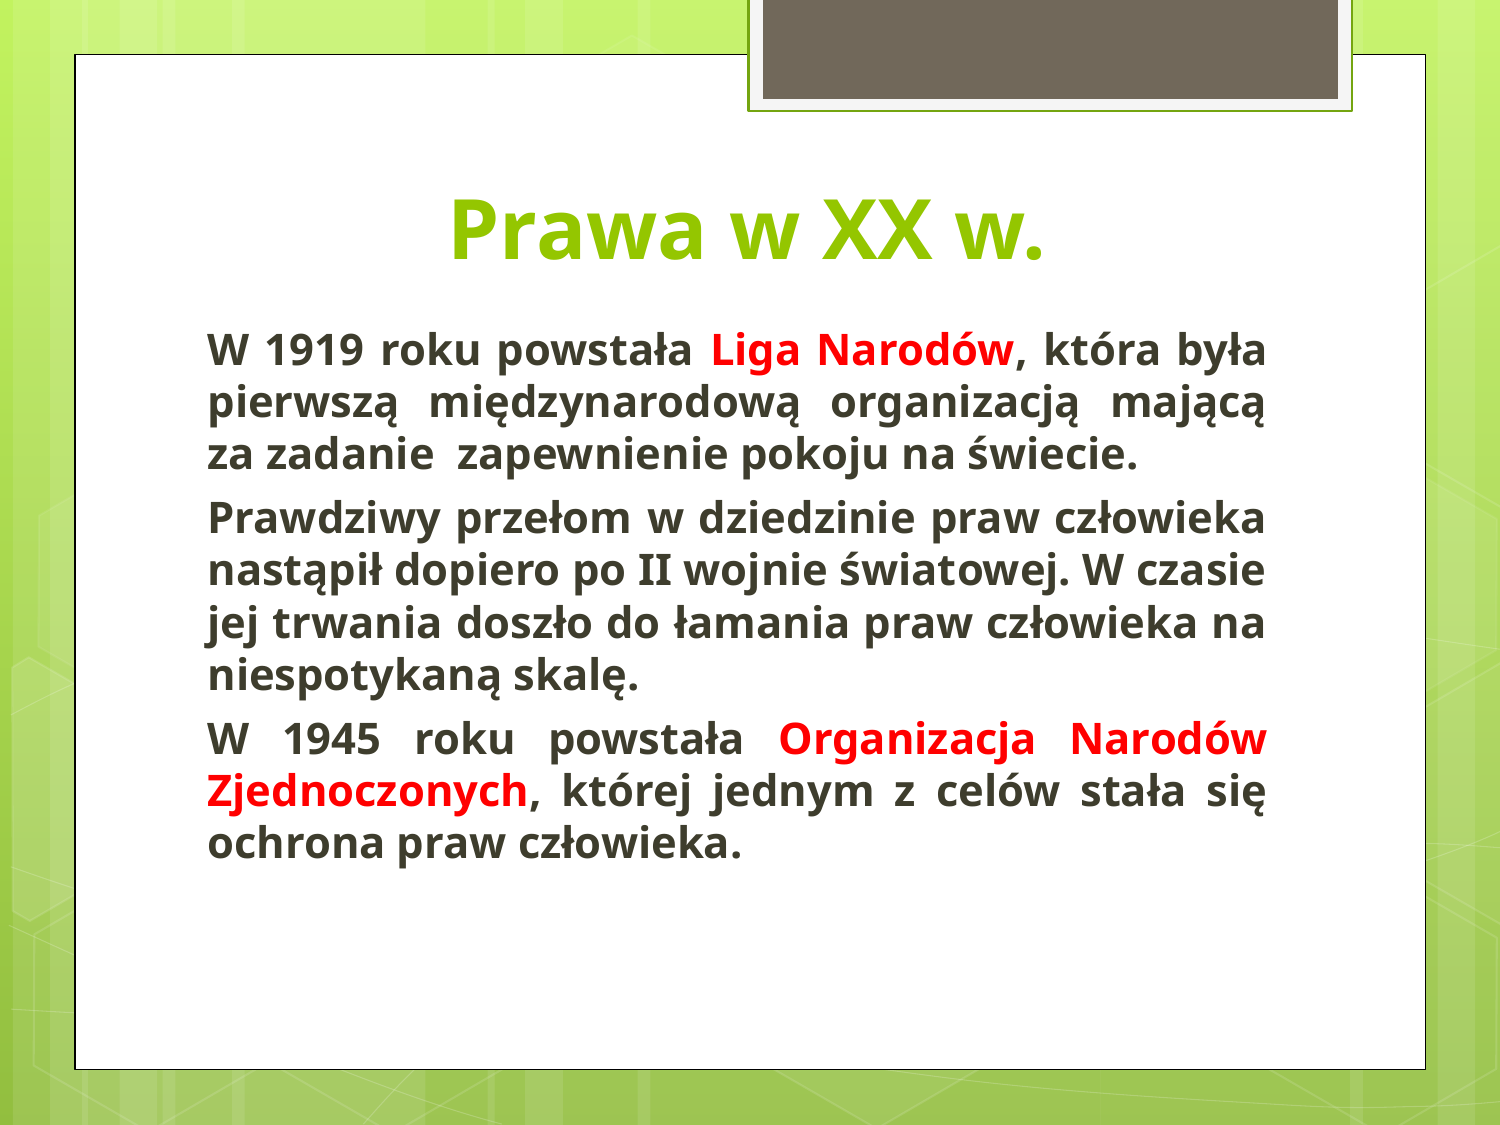

# Prawa w XX w.
W 1919 roku powstała Liga Narodów, która była pierwszą międzynarodową organizacją mającą za zadanie zapewnienie pokoju na świecie.
Prawdziwy przełom w dziedzinie praw człowieka nastąpił dopiero po II wojnie światowej. W czasie jej trwania doszło do łamania praw człowieka na niespotykaną skalę.
W 1945 roku powstała Organizacja Narodów Zjednoczonych, której jednym z celów stała się ochrona praw człowieka.